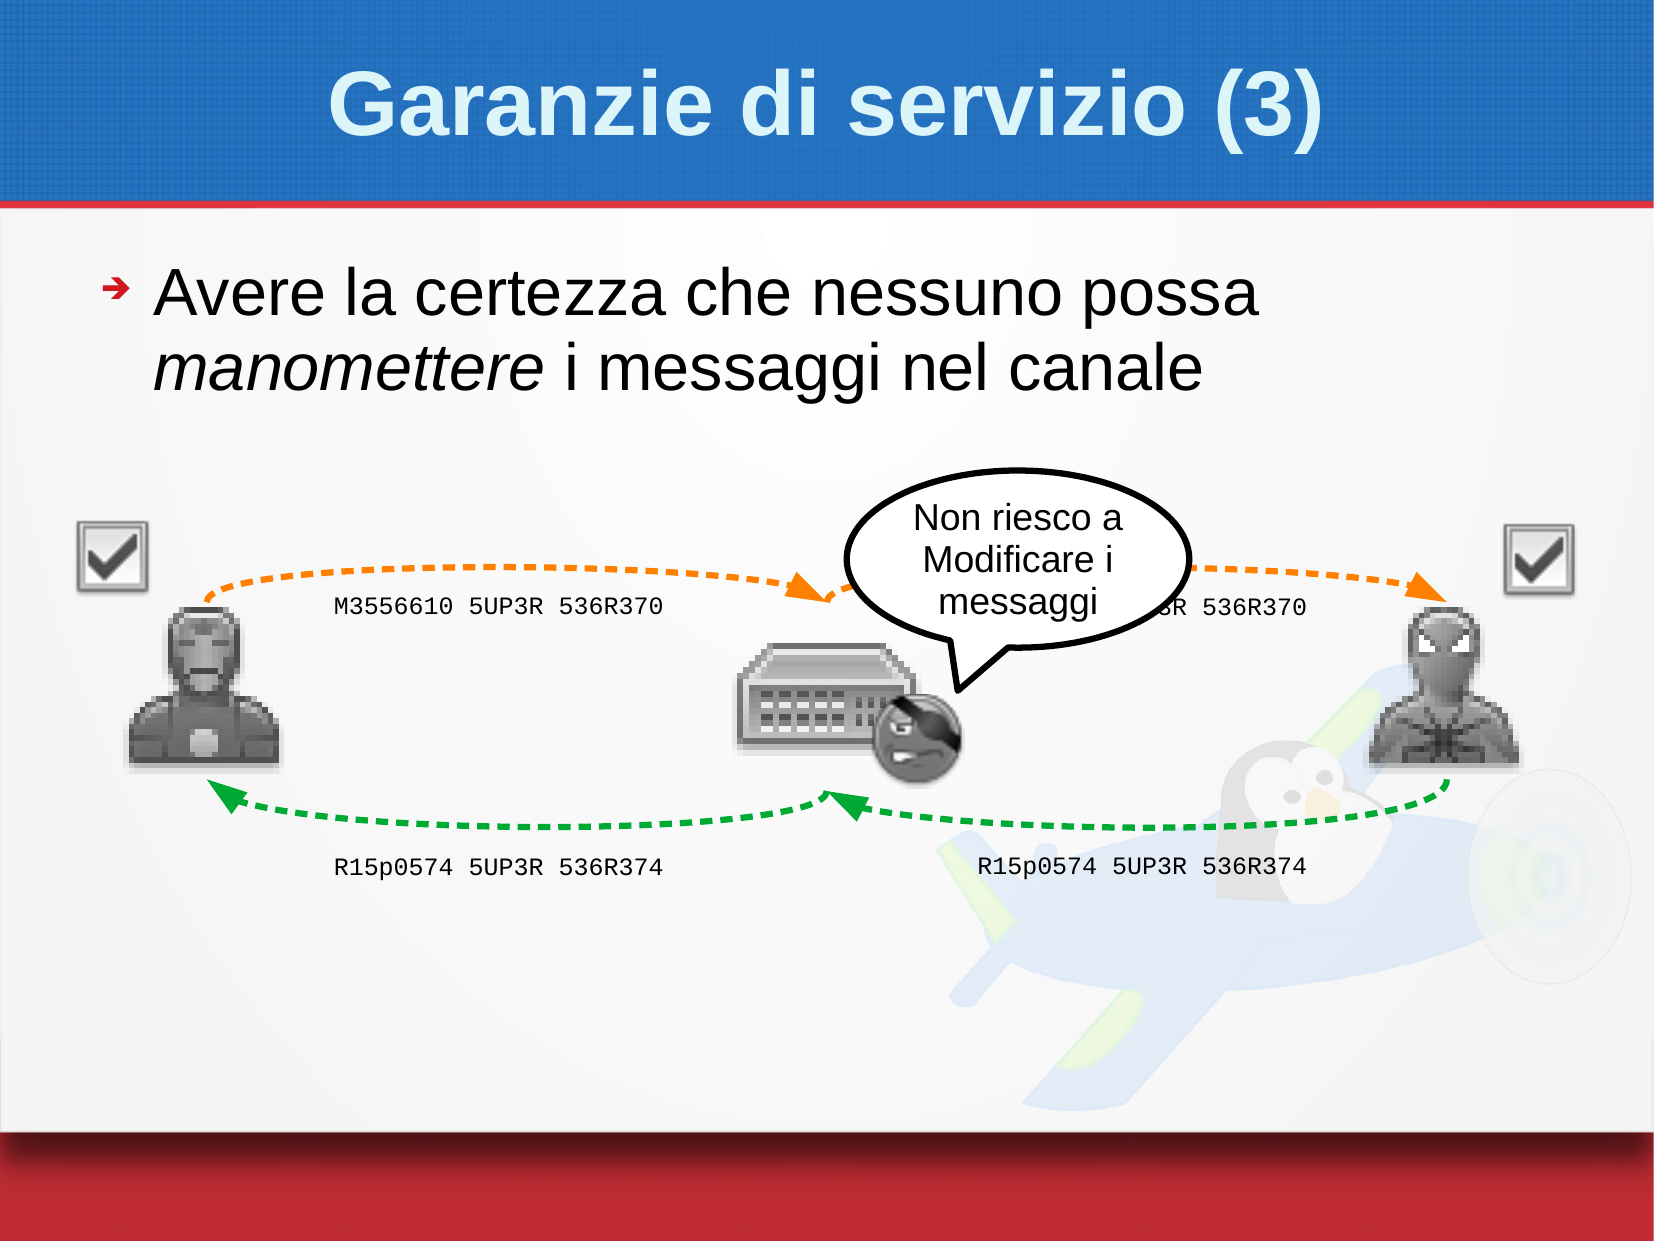

# Garanzie di servizio (3)
Avere la certezza che nessuno possa manomettere i messaggi nel canale
Non riesco a
Modificare i
messaggi
M3556610 5UP3R 536R370
M3556610 5UP3R 536R370
R15p0574 5UP3R 536R374
R15p0574 5UP3R 536R374